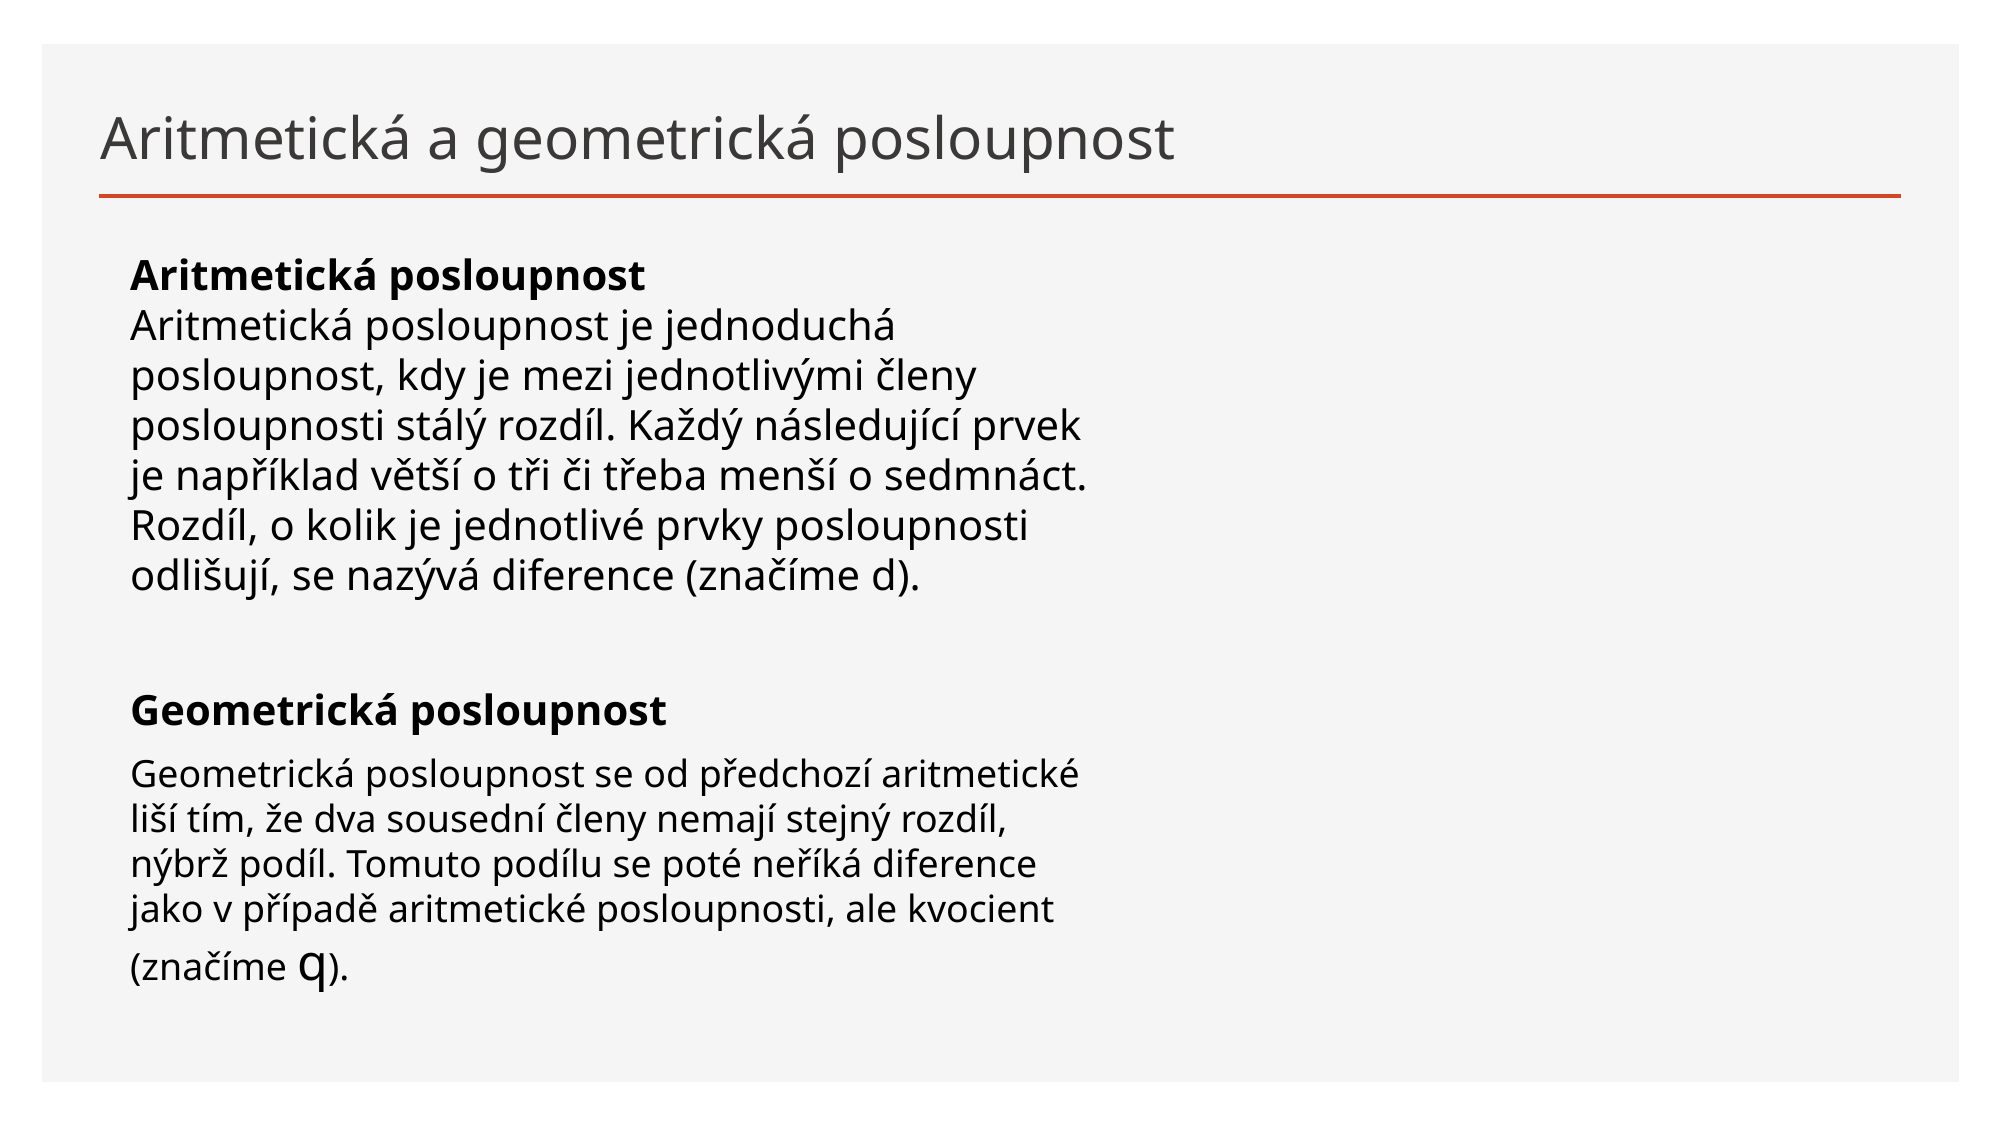

# Aritmetická a geometrická posloupnost
Aritmetická posloupnost
Aritmetická posloupnost je jednoduchá posloupnost, kdy je mezi jednotlivými členy posloupnosti stálý rozdíl. Každý následující prvek je například větší o tři či třeba menší o sedmnáct. Rozdíl, o kolik je jednotlivé prvky posloupnosti odlišují, se nazývá diference (značíme d).
Geometrická posloupnost
Geometrická posloupnost se od předchozí aritmetické liší tím, že dva sousední členy nemají stejný rozdíl, nýbrž podíl. Tomuto podílu se poté neříká diference jako v případě aritmetické posloupnosti, ale kvocient (značíme q).